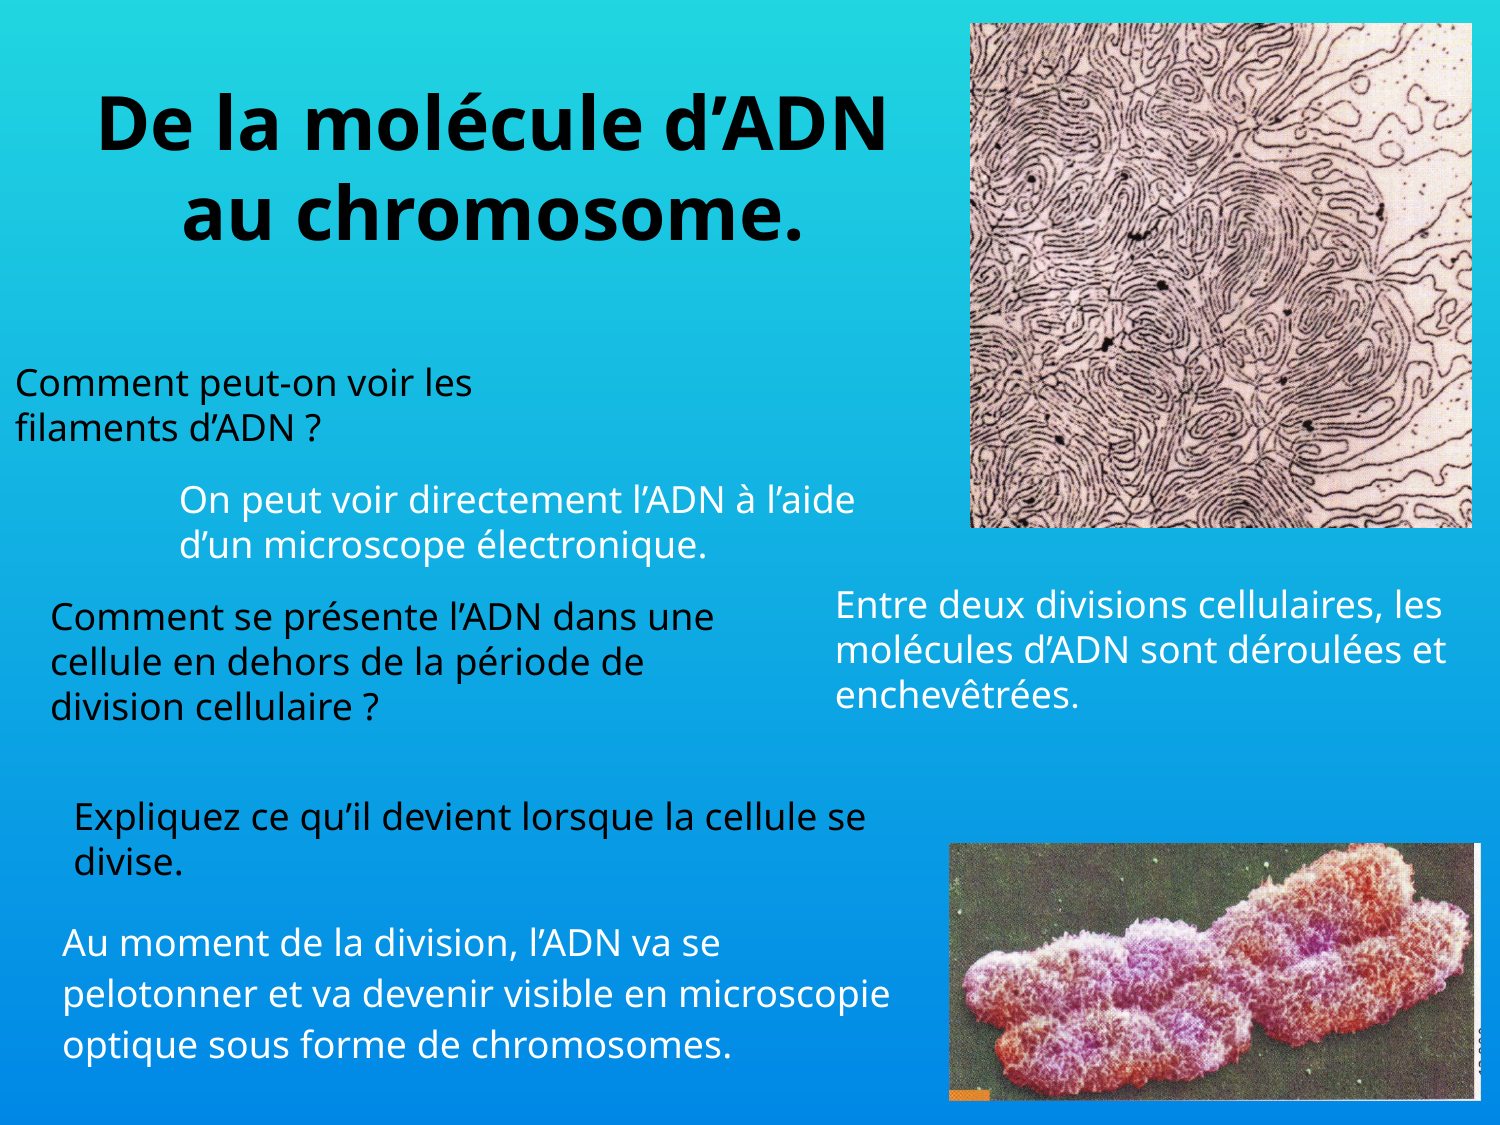

# De la molécule d’ADN au chromosome.
Comment peut-on voir les filaments d’ADN ?
On peut voir directement l’ADN à l’aide d’un microscope électronique.
Entre deux divisions cellulaires, les molécules d’ADN sont déroulées et enchevêtrées.
Comment se présente l’ADN dans une cellule en dehors de la période de division cellulaire ?
Expliquez ce qu’il devient lorsque la cellule se divise.
Au moment de la division, l’ADN va se pelotonner et va devenir visible en microscopie optique sous forme de chromosomes.